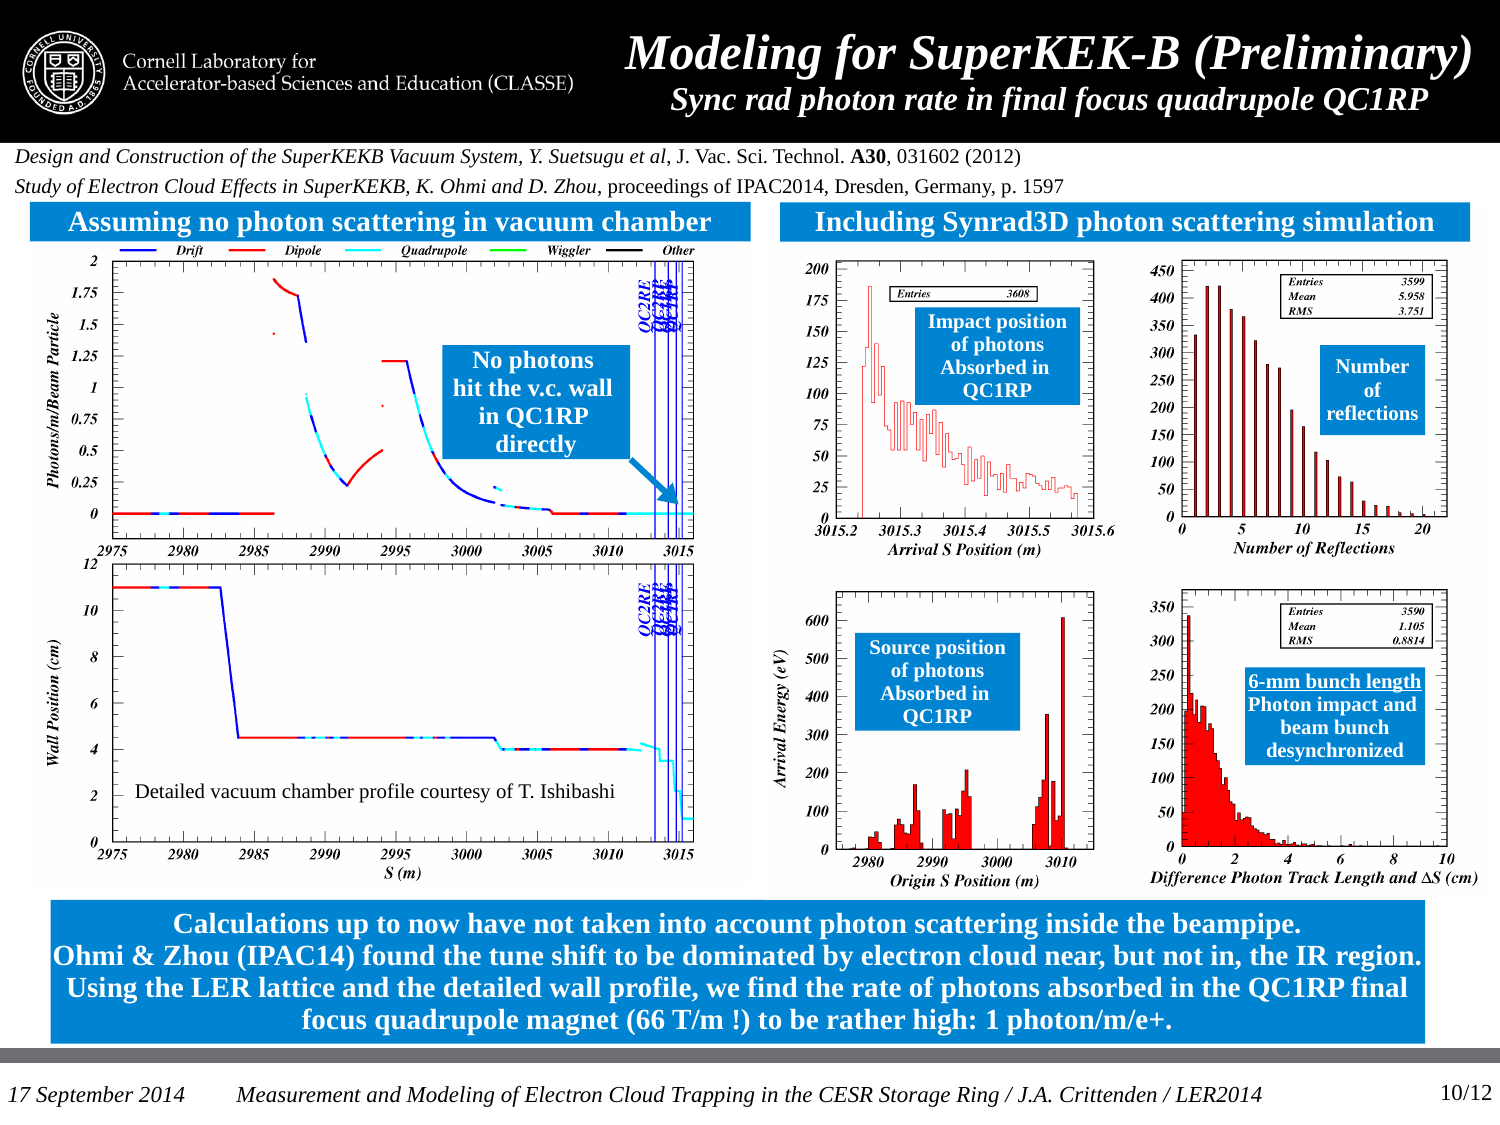

# Modeling for SuperKEK-B (Preliminary) Sync rad photon rate in final focus quadrupole QC1RP
Design and Construction of the SuperKEKB Vacuum System, Y. Suetsugu et al, J. Vac. Sci. Technol. A30, 031602 (2012)
Study of Electron Cloud Effects in SuperKEKB, K. Ohmi and D. Zhou, proceedings of IPAC2014, Dresden, Germany, p. 1597
Assuming no photon scattering in vacuum chamber
Including Synrad3D photon scattering simulation
Impact position
of photons
Absorbed in
QC1RP
No photons
hit the v.c. wall
in QC1RP
directly
Number
of
reflections
Source position
of photons
Absorbed in
QC1RP
6-mm bunch length
Photon impact and
beam bunch
desynchronized
Detailed vacuum chamber profile courtesy of T. Ishibashi
Calculations up to now have not taken into account photon scattering inside the beampipe.
Ohmi & Zhou (IPAC14) found the tune shift to be dominated by electron cloud near, but not in, the IR region.
Using the LER lattice and the detailed wall profile, we find the rate of photons absorbed in the QC1RP final focus quadrupole magnet (66 T/m !) to be rather high: 1 photon/m/e+.